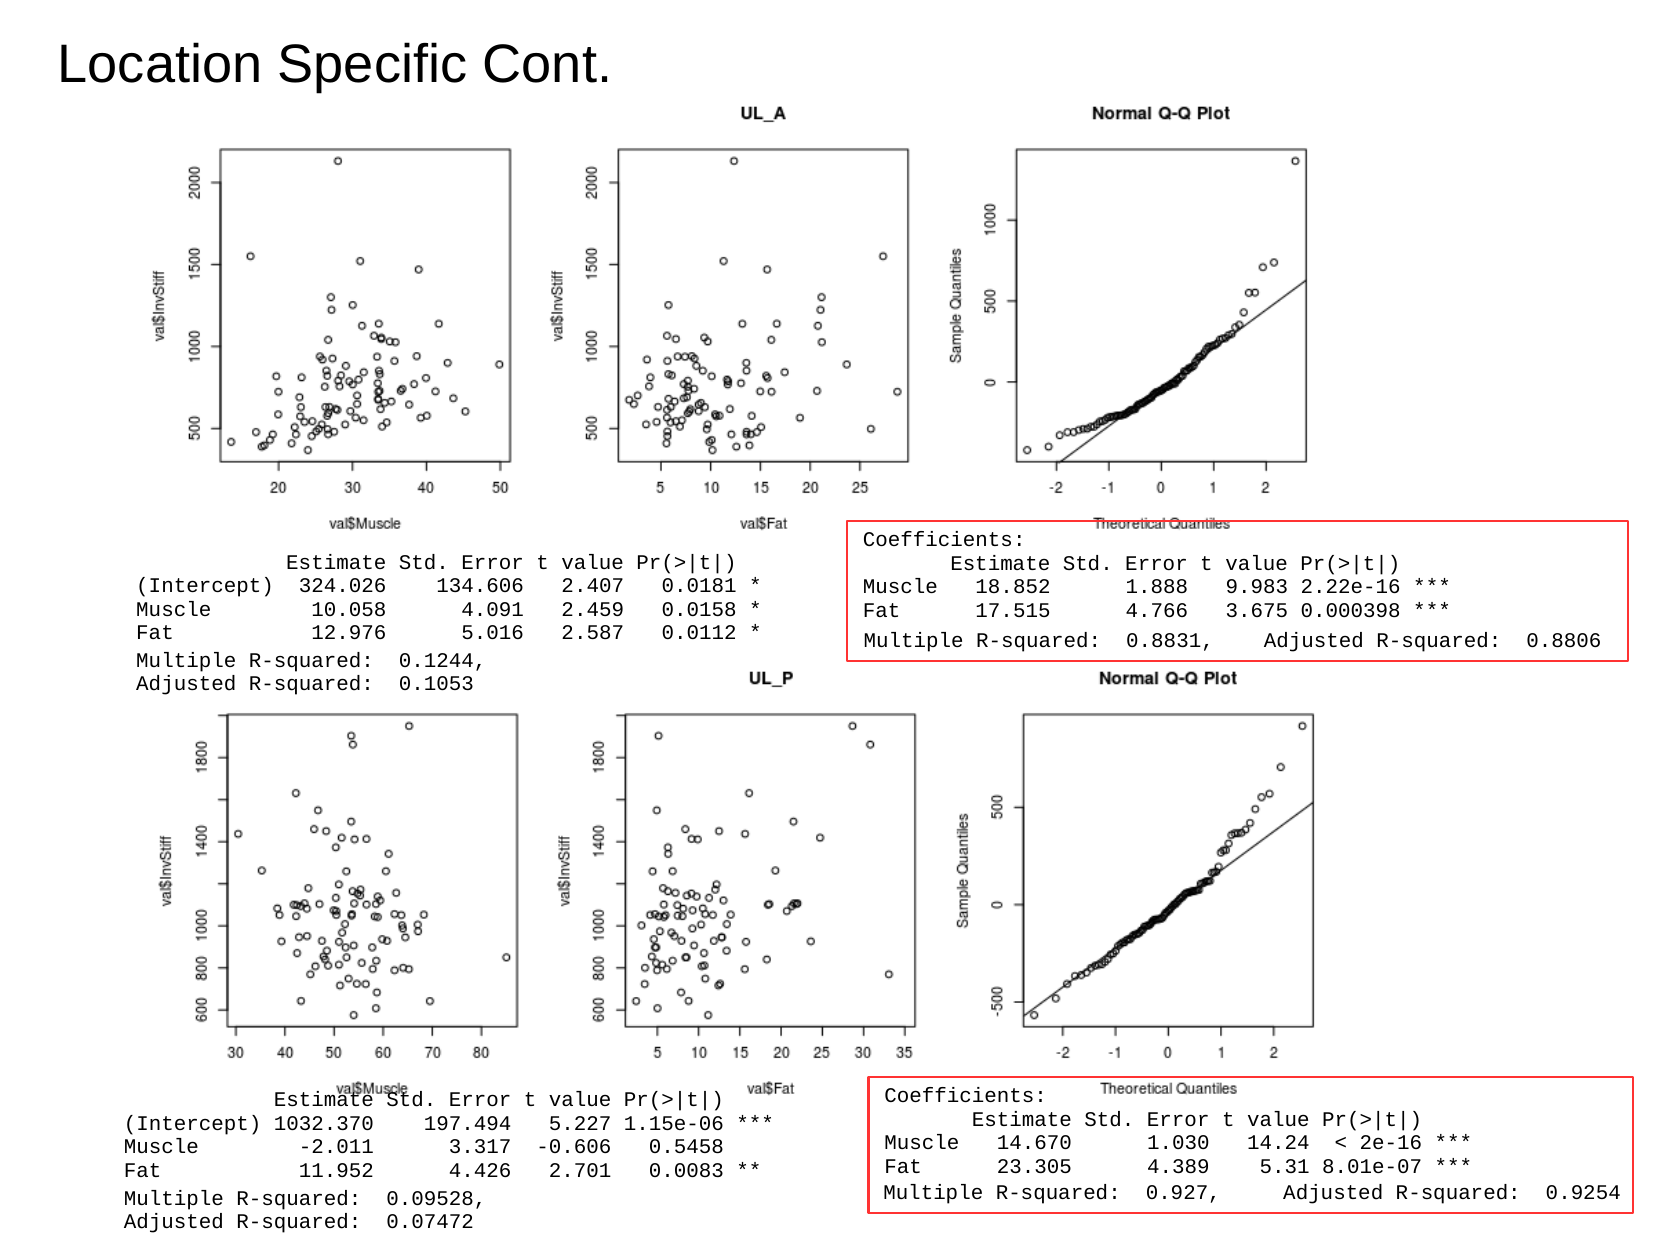

# Location Specific Cont.
Coefficients:
 Estimate Std. Error t value Pr(>|t|)
Muscle 18.852 1.888 9.983 2.22e-16 ***
Fat 17.515 4.766 3.675 0.000398 ***
 Estimate Std. Error t value Pr(>|t|)
(Intercept) 324.026 134.606 2.407 0.0181 *
Muscle 10.058 4.091 2.459 0.0158 *
Fat 12.976 5.016 2.587 0.0112 *
Multiple R-squared: 0.8831, Adjusted R-squared: 0.8806
Multiple R-squared: 0.1244, Adjusted R-squared: 0.1053
Coefficients:
 Estimate Std. Error t value Pr(>|t|)
Muscle 14.670 1.030 14.24 < 2e-16 ***
Fat 23.305 4.389 5.31 8.01e-07 ***
 Estimate Std. Error t value Pr(>|t|)
(Intercept) 1032.370 197.494 5.227 1.15e-06 ***
Muscle -2.011 3.317 -0.606 0.5458
Fat 11.952 4.426 2.701 0.0083 **
Multiple R-squared: 0.927, Adjusted R-squared: 0.9254
Multiple R-squared: 0.09528, Adjusted R-squared: 0.07472